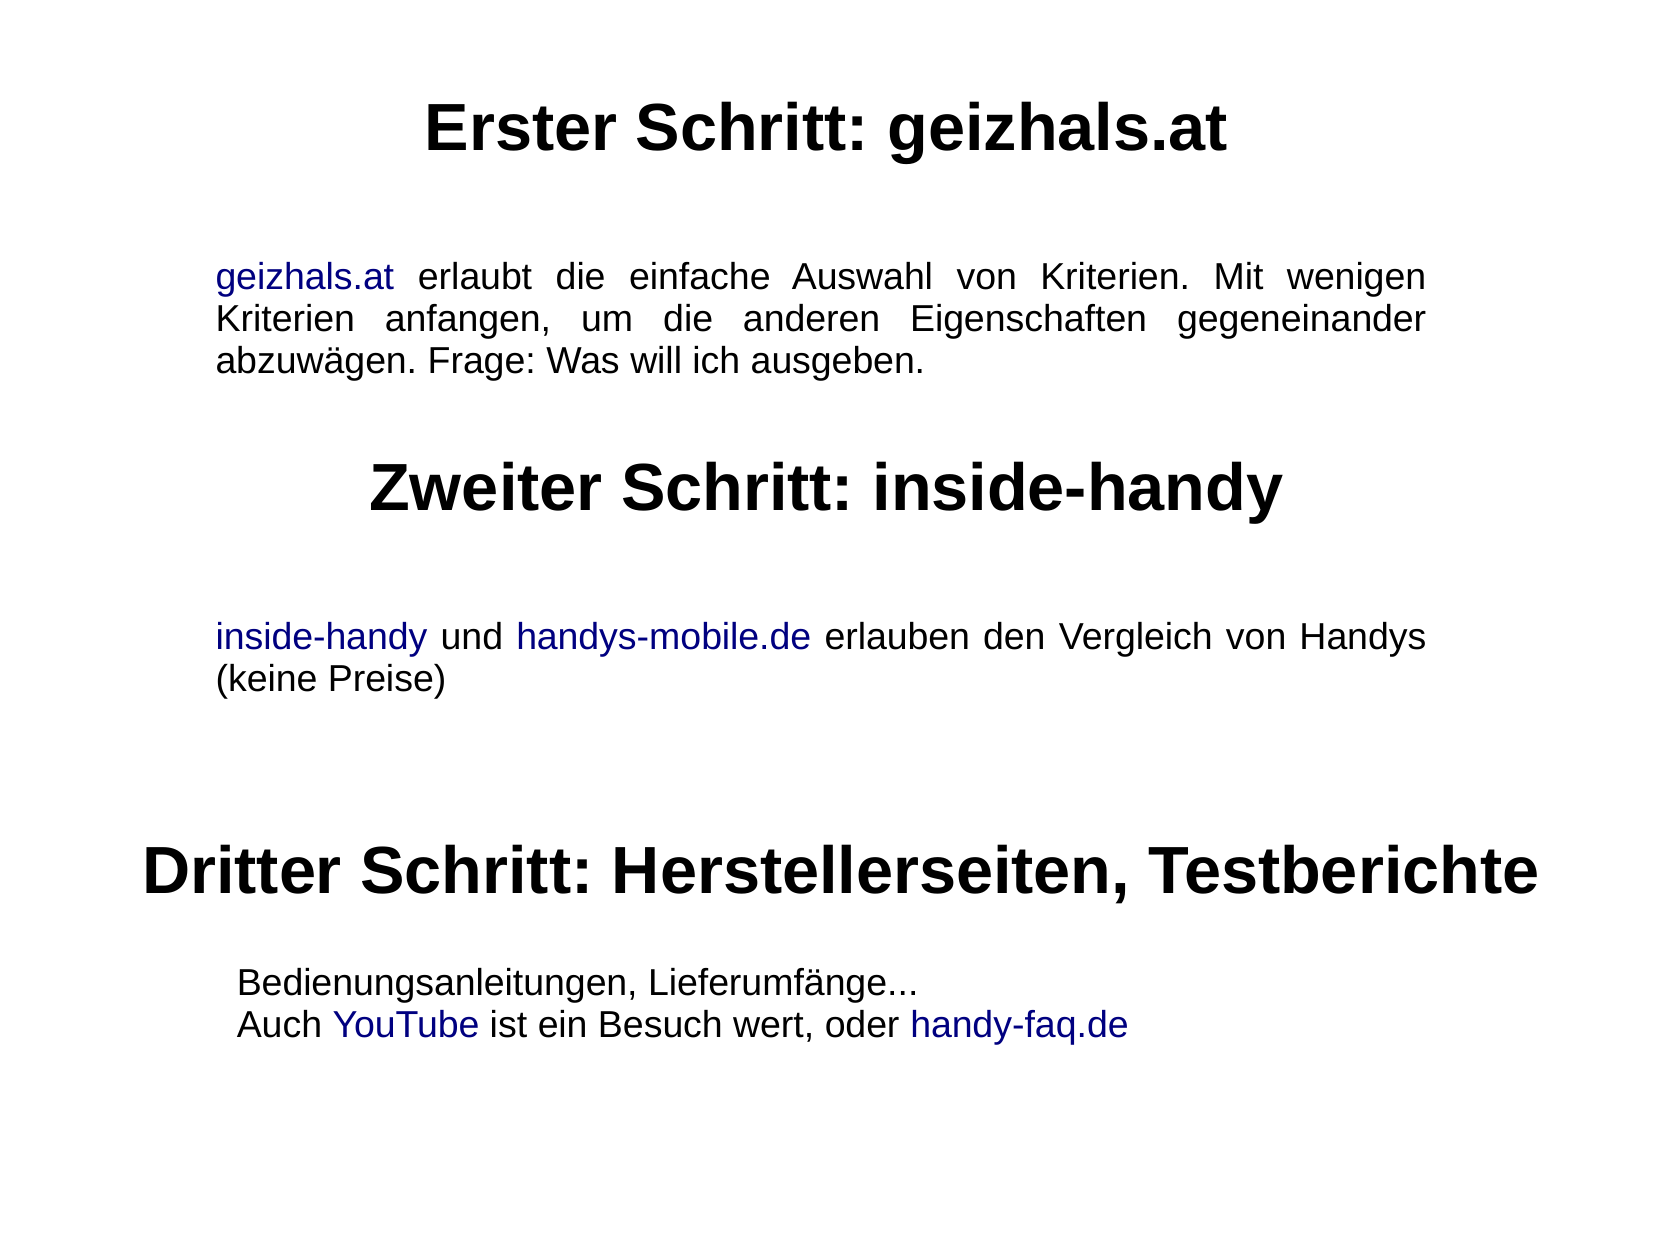

Erster Schritt: geizhals.at
geizhals.at erlaubt die einfache Auswahl von Kriterien. Mit wenigen Kriterien anfangen, um die anderen Eigenschaften gegeneinander abzuwägen. Frage: Was will ich ausgeben.
Zweiter Schritt: inside-handy
inside-handy und handys-mobile.de erlauben den Vergleich von Handys (keine Preise)
Dritter Schritt: Herstellerseiten, Testberichte
Bedienungsanleitungen, Lieferumfänge...
Auch YouTube ist ein Besuch wert, oder handy-faq.de